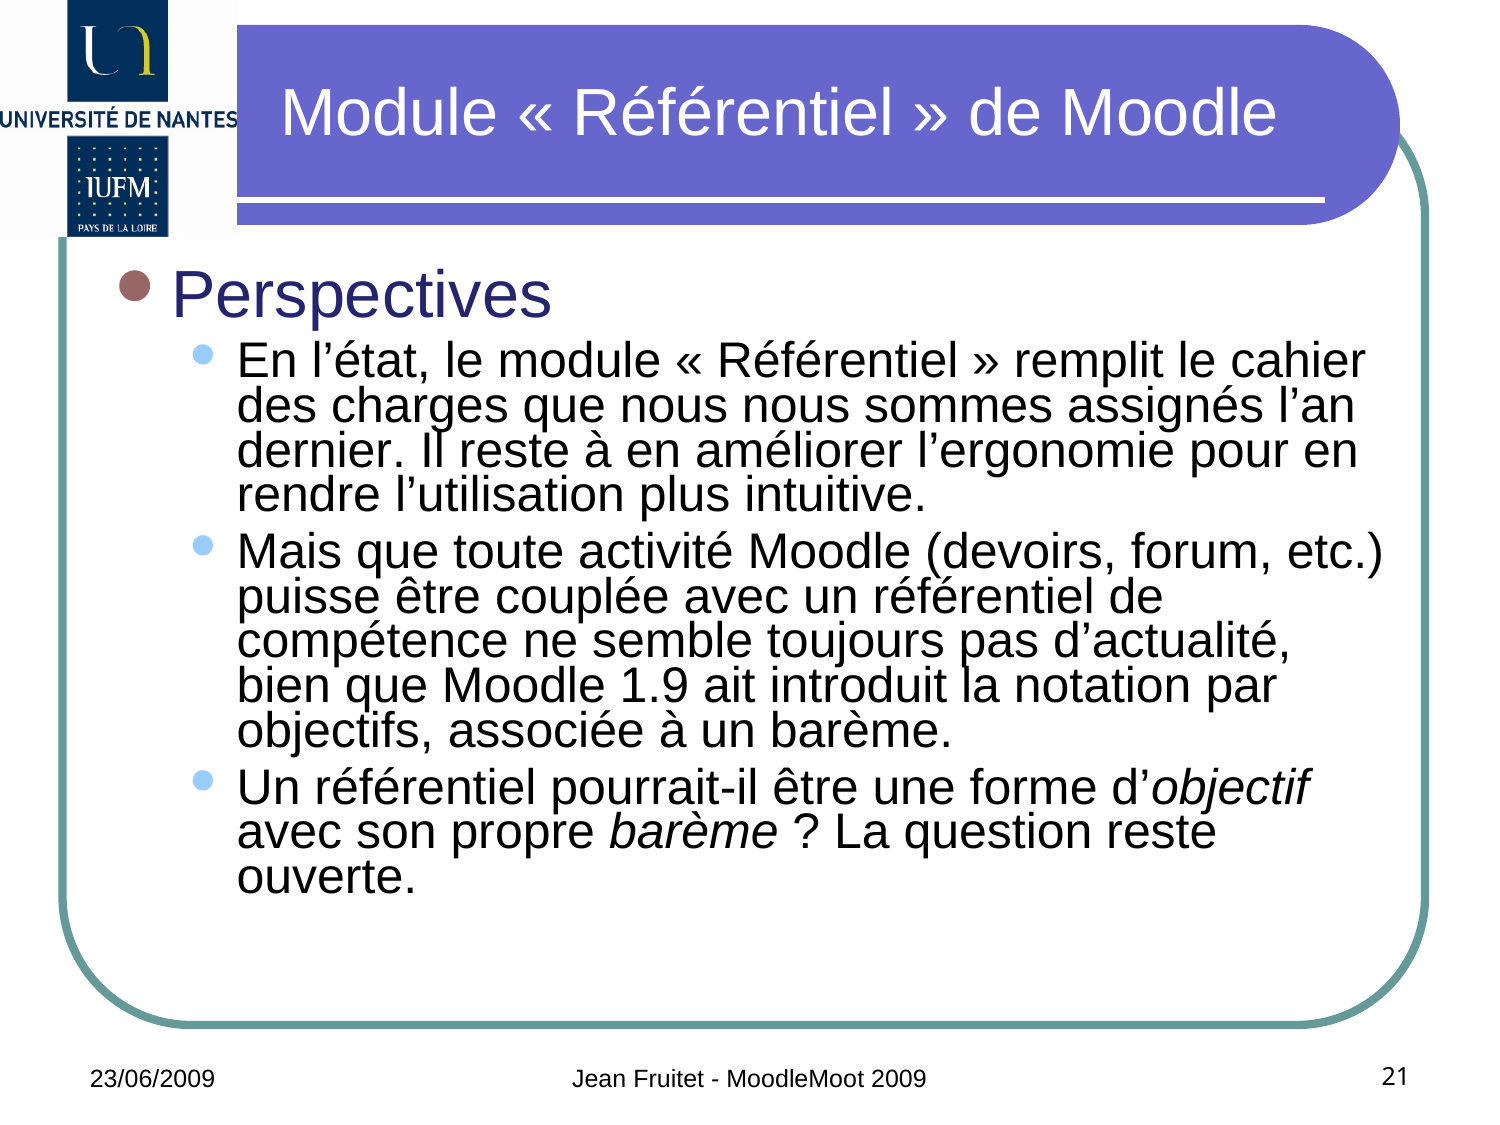

# Module « Référentiel » de Moodle
Perspectives
En l’état, le module « Référentiel » remplit le cahier des charges que nous nous sommes assignés l’an dernier. Il reste à en améliorer l’ergonomie pour en rendre l’utilisation plus intuitive.
Mais que toute activité Moodle (devoirs, forum, etc.) puisse être couplée avec un référentiel de compétence ne semble toujours pas d’actualité, bien que Moodle 1.9 ait introduit la notation par objectifs, associée à un barème.
Un référentiel pourrait-il être une forme d’objectif avec son propre barème ? La question reste ouverte.
23/06/2009
Jean Fruitet - MoodleMoot 2009
21